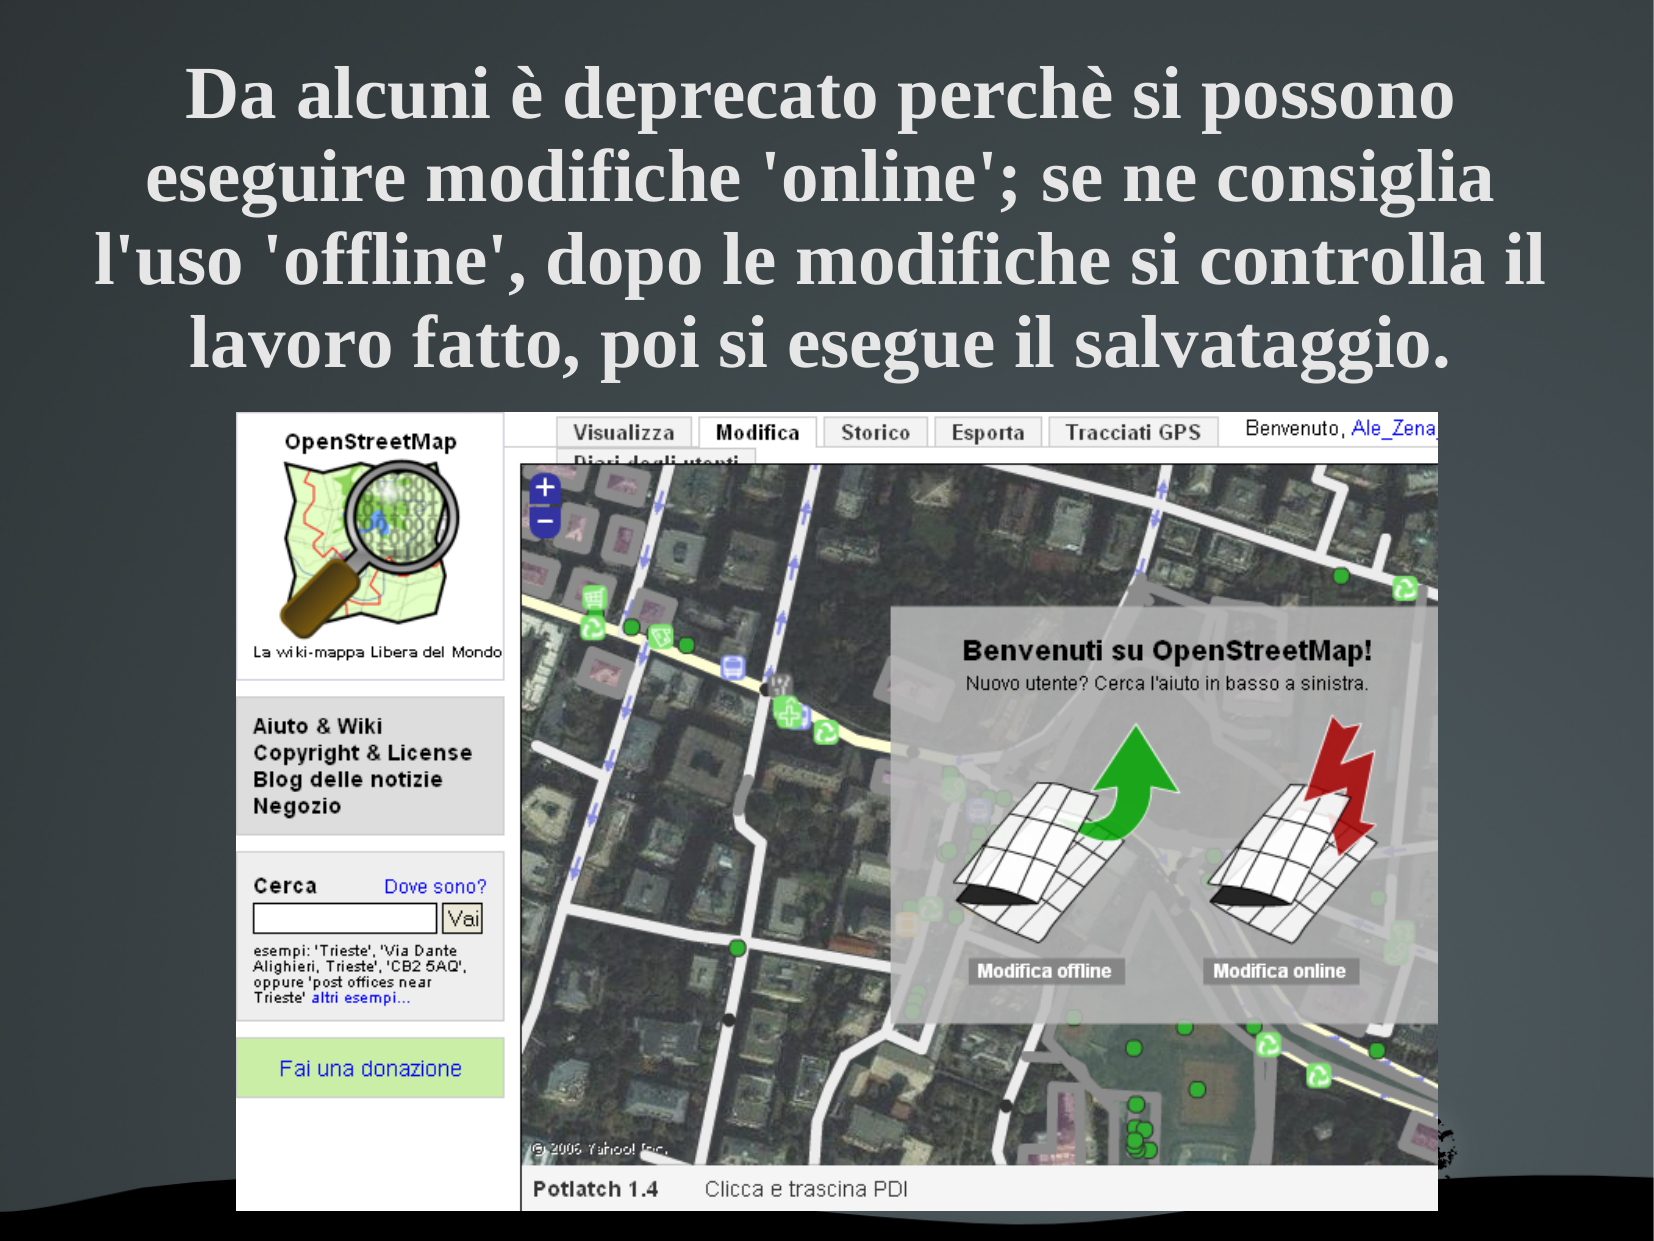

# Da alcuni è deprecato perchè si possono eseguire modifiche 'online'; se ne consiglia l'uso 'offline', dopo le modifiche si controlla il lavoro fatto, poi si esegue il salvataggio.